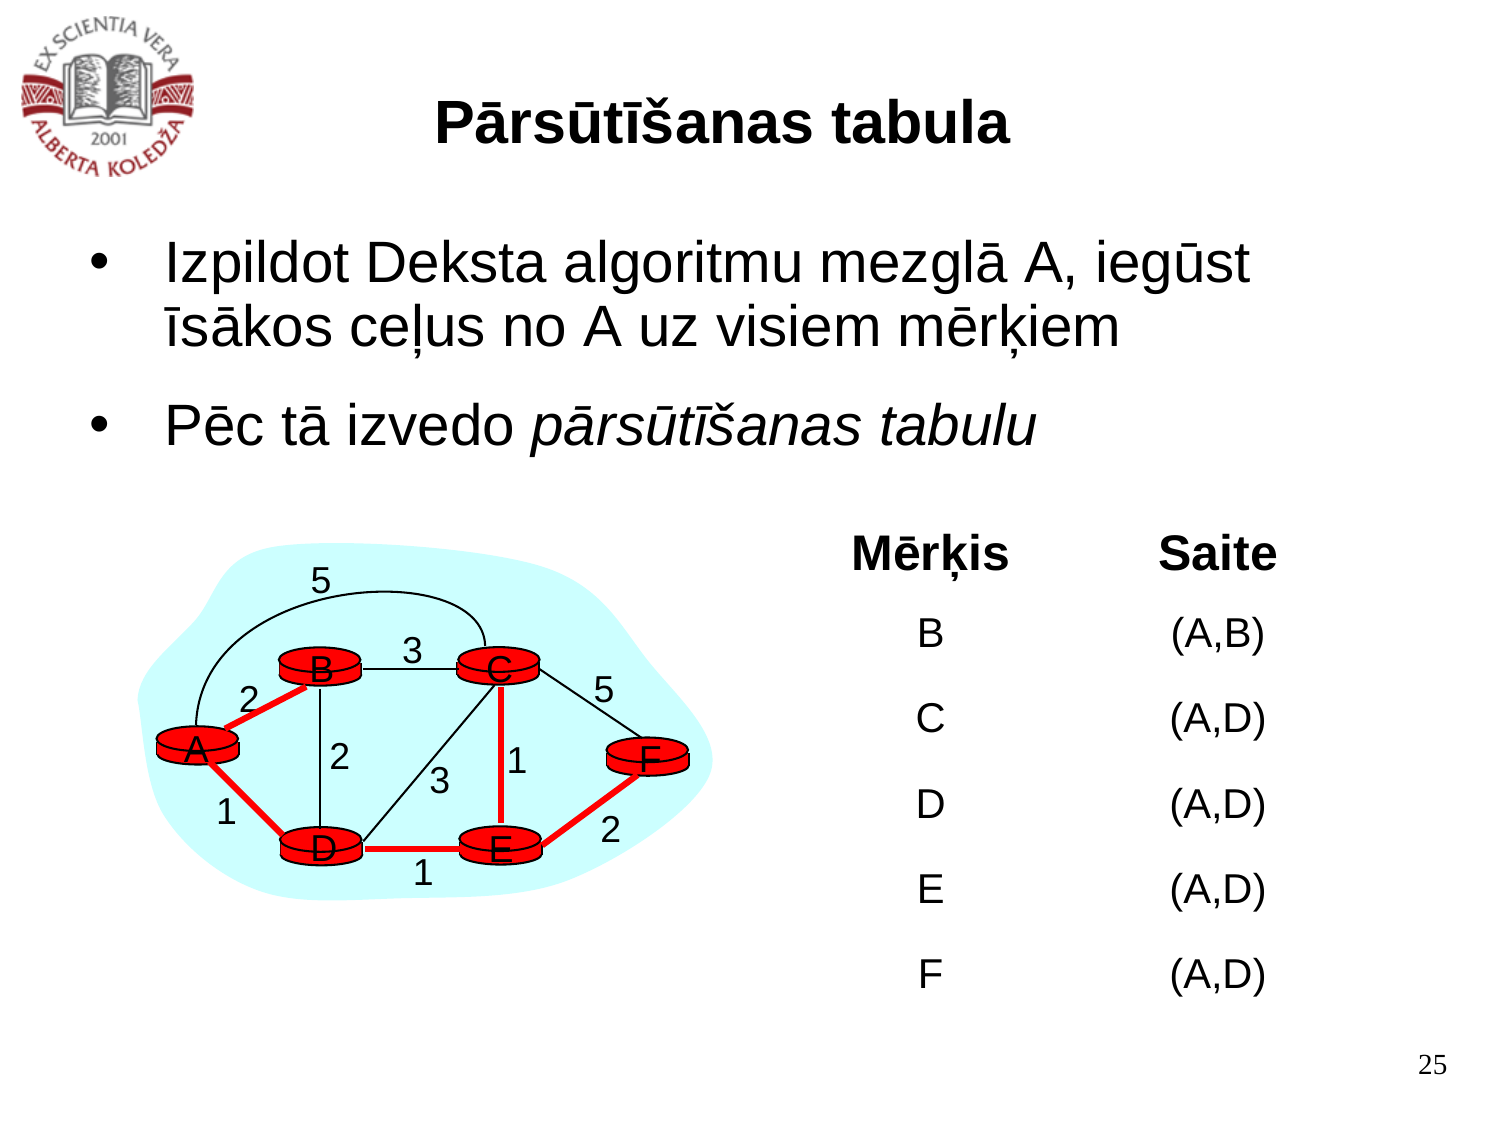

# Pārsūtīšanas tabula
Izpildot Deksta algoritmu mezglā A, iegūst īsākos ceļus no A uz visiem mērķiem
Pēc tā izvedo pārsūtīšanas tabulu
| Mērķis | Saite |
| --- | --- |
| B | (A,B) |
| C | (A,D) |
| D | (A,D) |
| E | (A,D) |
| F | (A,D) |
5
3
B
C
5
2
A
2
F
1
3
1
2
D
E
1